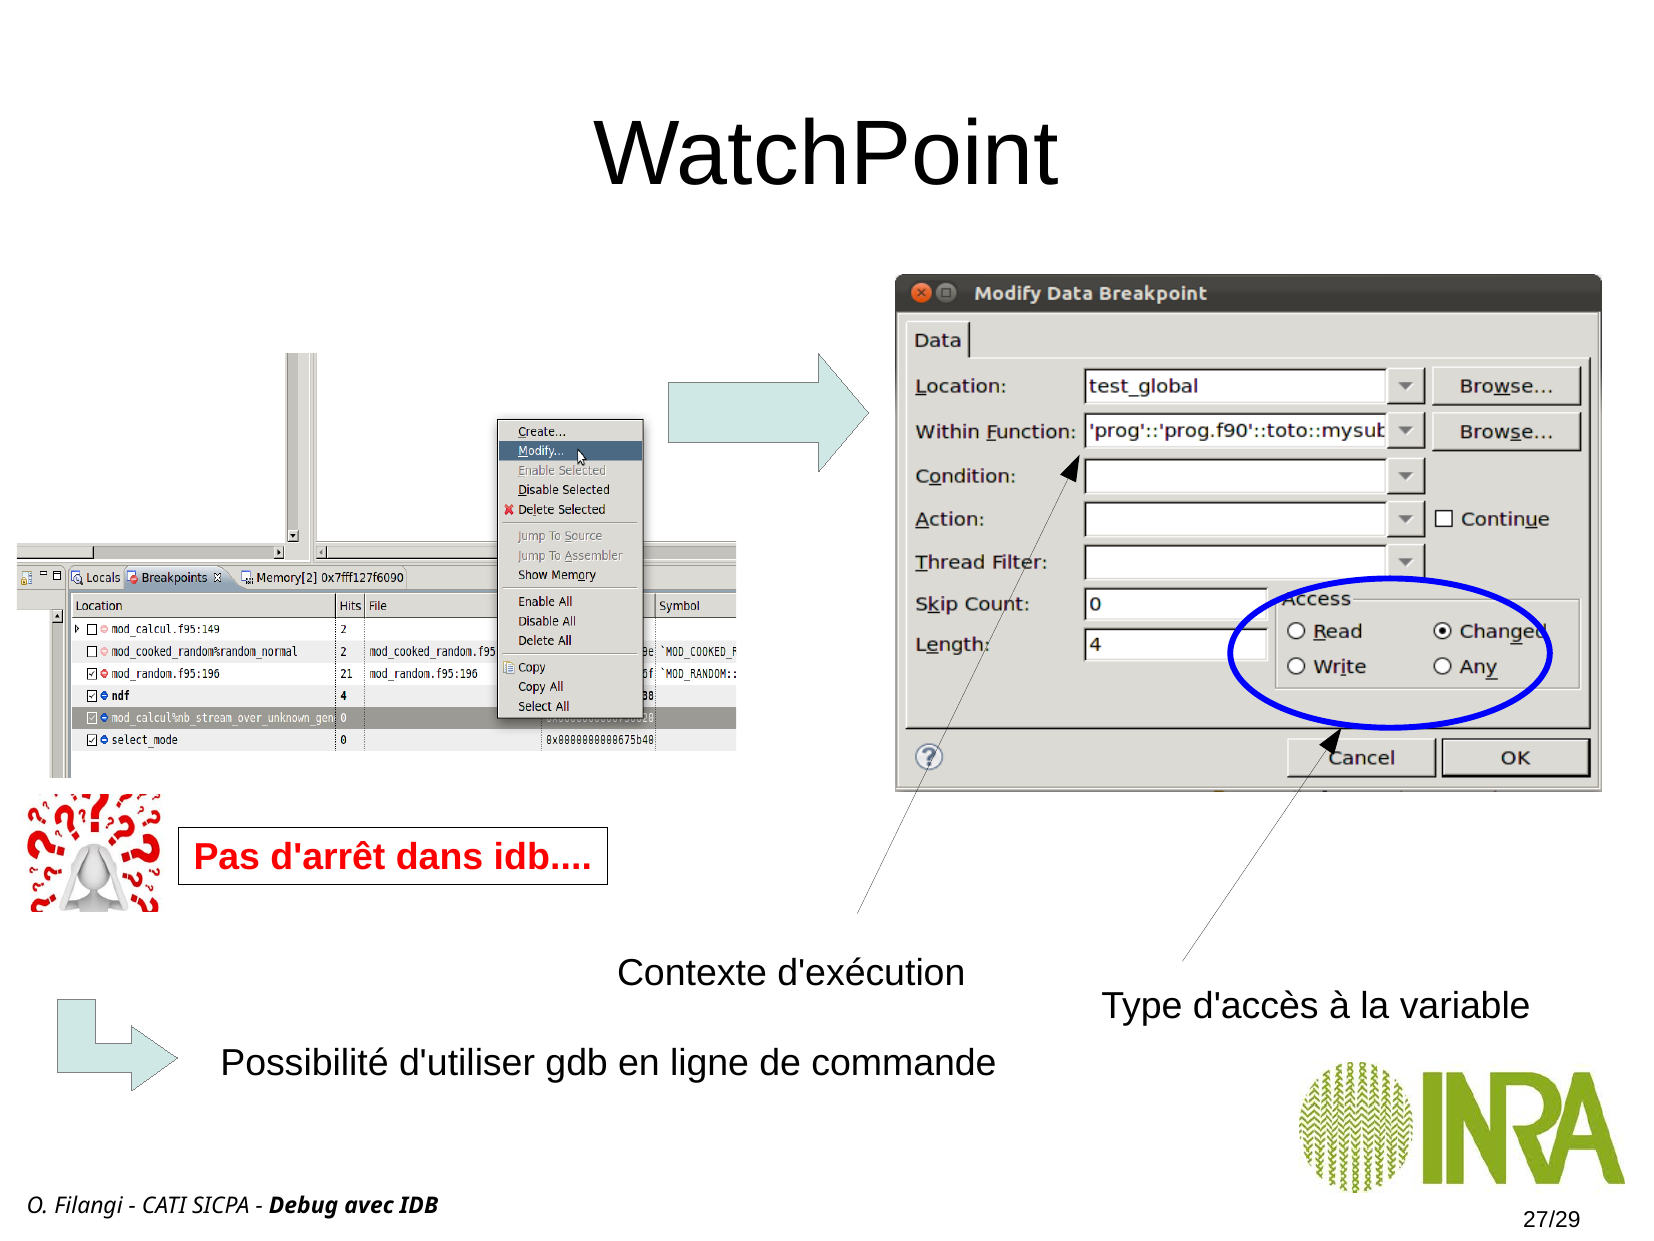

# WatchPoint
Pas d'arrêt dans idb....
Contexte d'exécution
Type d'accès à la variable
Possibilité d'utiliser gdb en ligne de commande
 O. Filangi - CATI SICPA - Debug avec IDB